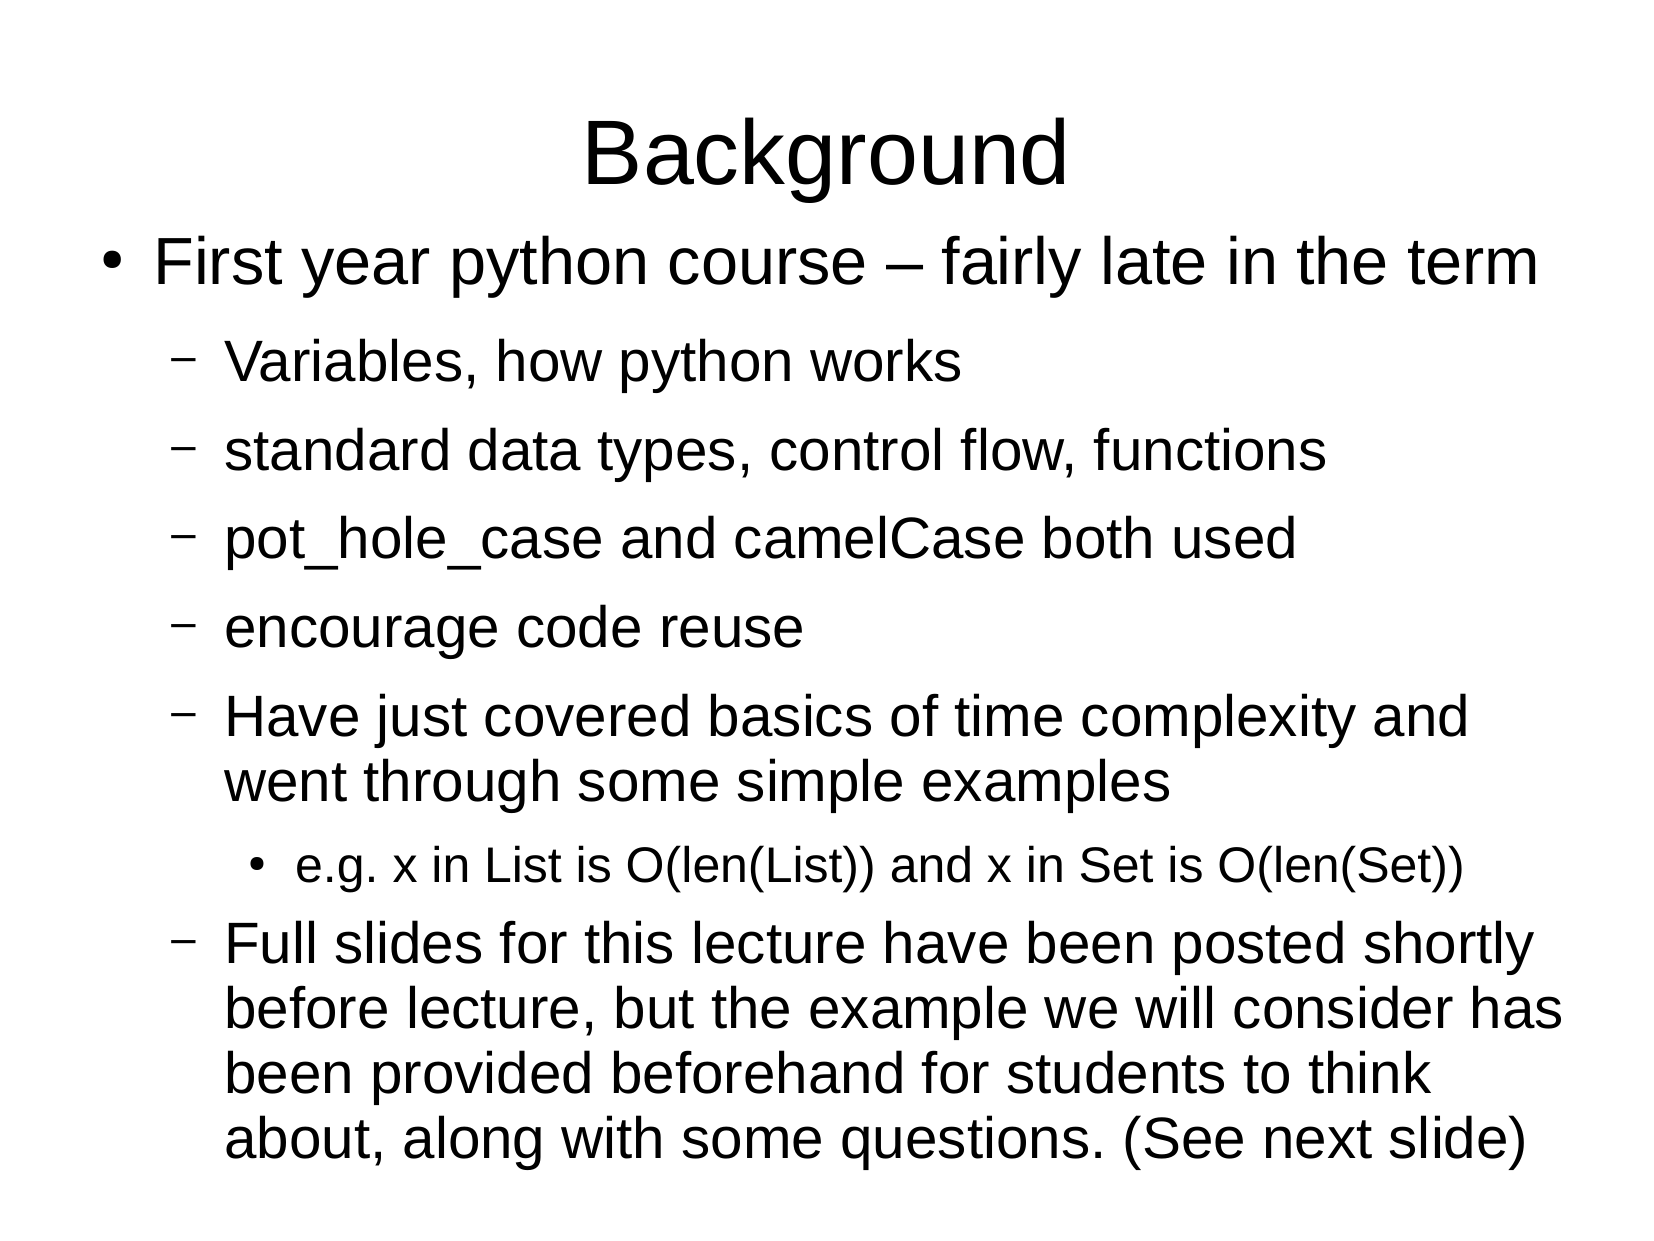

# Background
First year python course – fairly late in the term
Variables, how python works
standard data types, control flow, functions
pot_hole_case and camelCase both used
encourage code reuse
Have just covered basics of time complexity and went through some simple examples
e.g. x in List is O(len(List)) and x in Set is O(len(Set))
Full slides for this lecture have been posted shortly before lecture, but the example we will consider has been provided beforehand for students to think about, along with some questions. (See next slide)